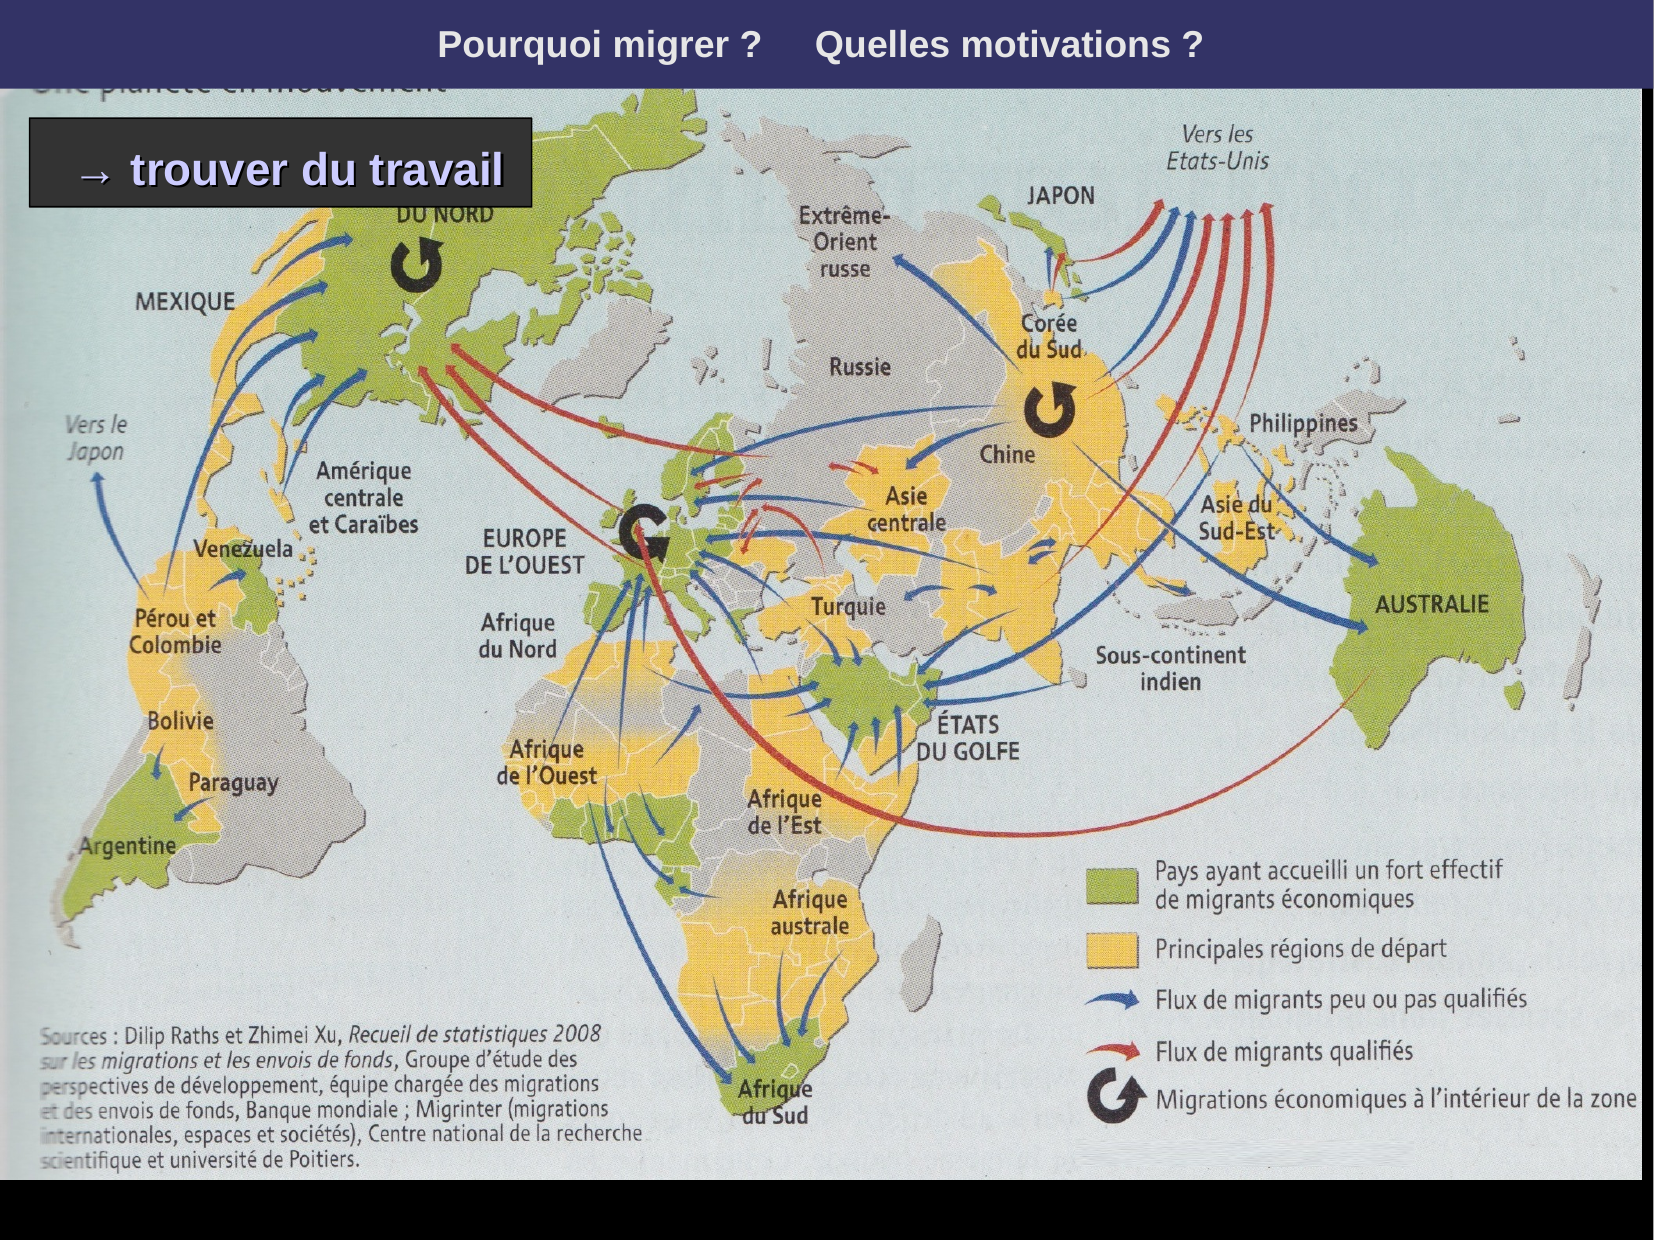

Pourquoi migrer ? Quelles motivations ?
#
→ trouver du travail